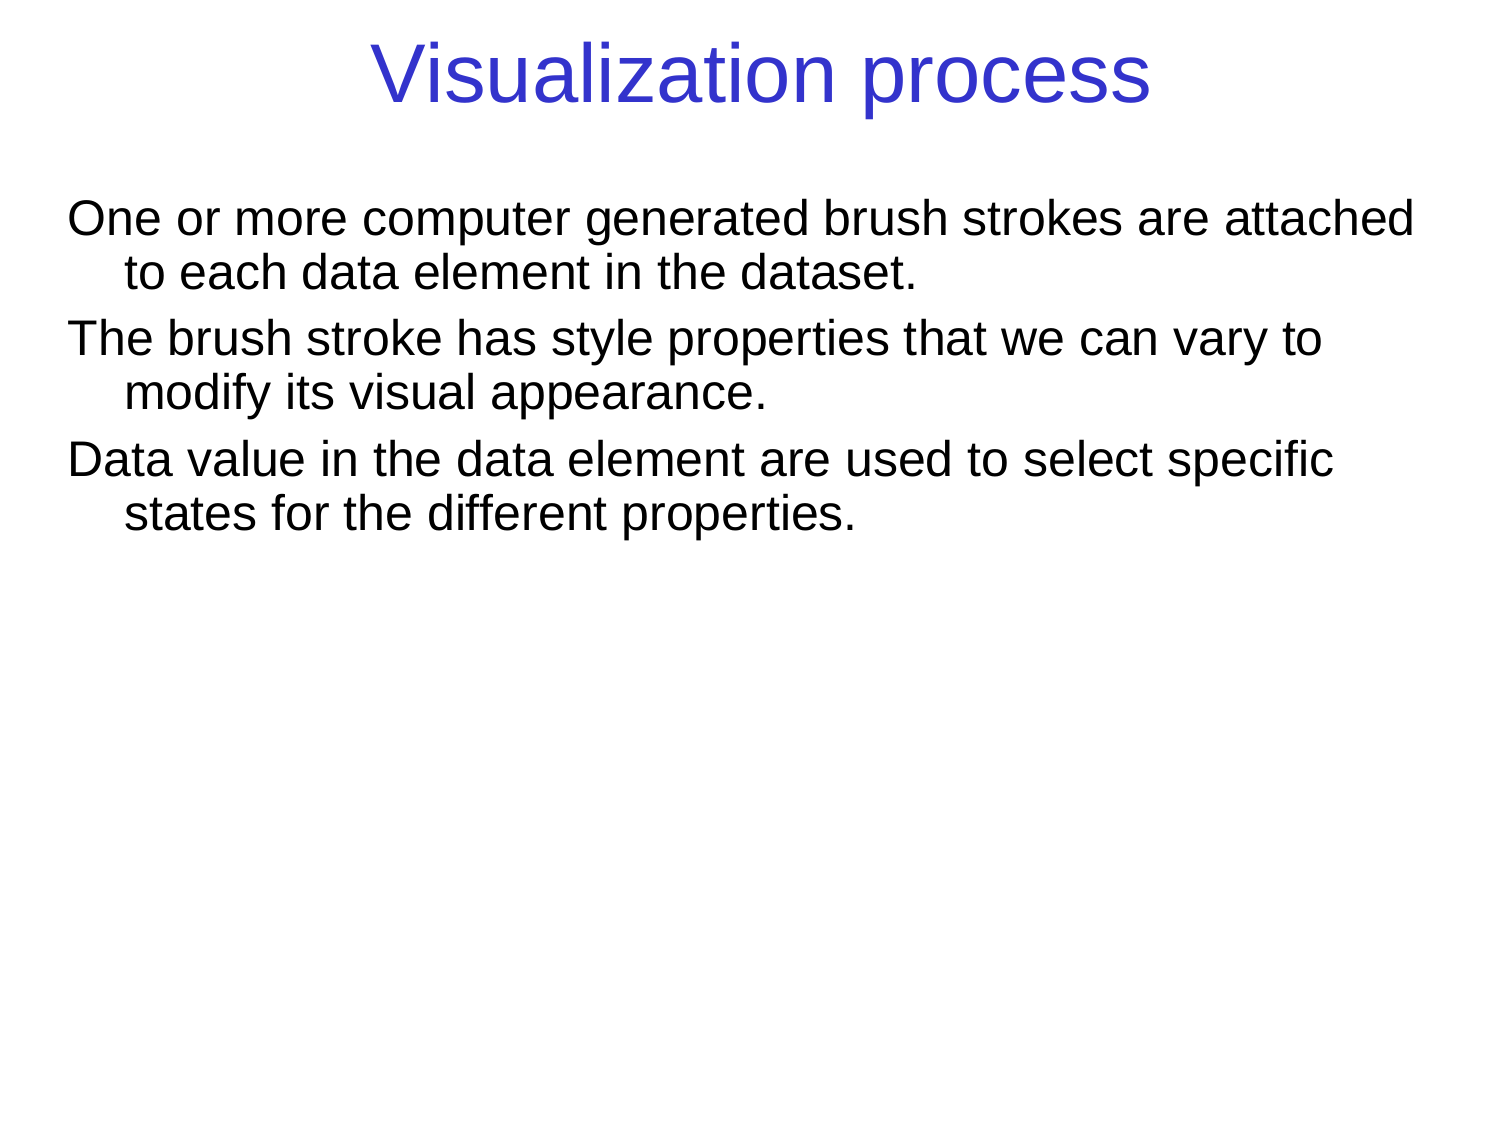

# Visualization process
One or more computer generated brush strokes are attached to each data element in the dataset.
The brush stroke has style properties that we can vary to modify its visual appearance.
Data value in the data element are used to select specific states for the different properties.